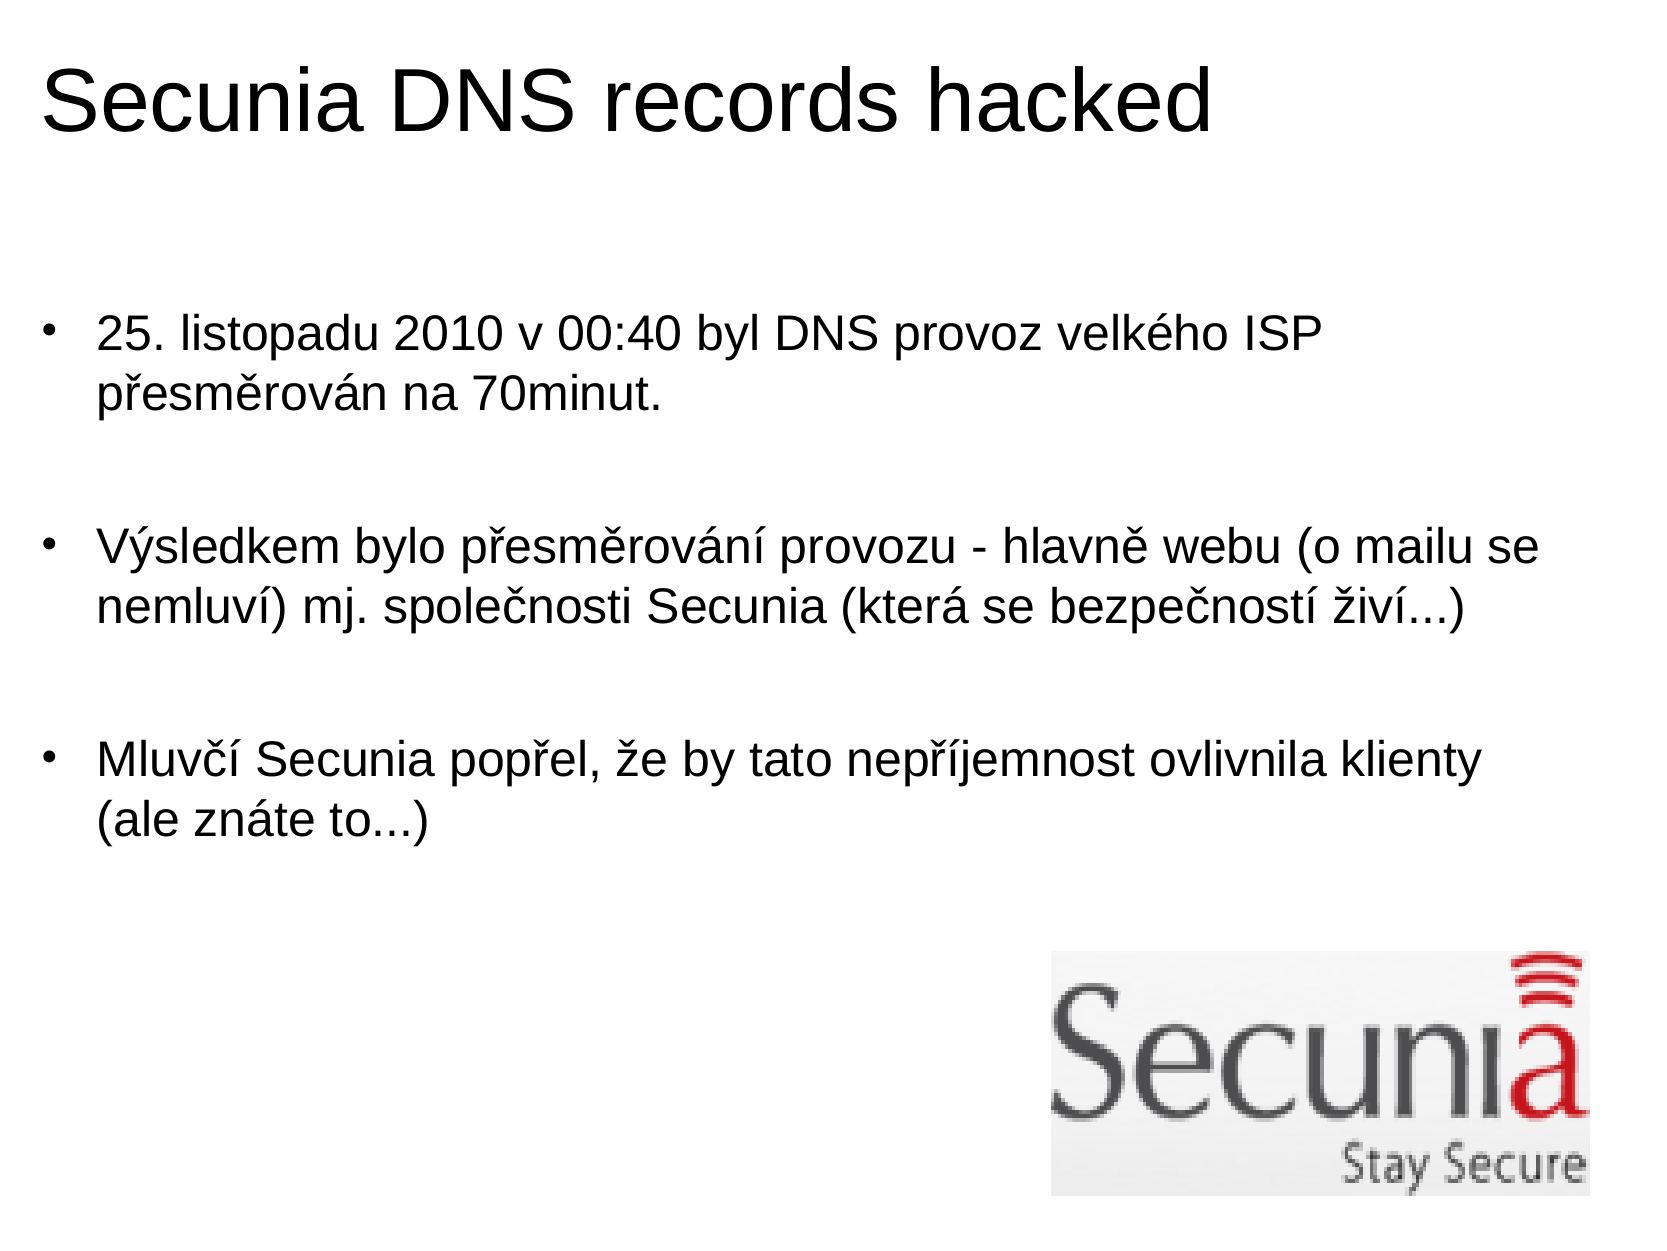

# Secunia DNS records hacked
25. listopadu 2010 v 00:40 byl DNS provoz velkého ISP přesměrován na 70minut.
Výsledkem bylo přesměrování provozu - hlavně webu (o mailu se nemluví) mj. společnosti Secunia (která se bezpečností živí...)
Mluvčí Secunia popřel, že by tato nepříjemnost ovlivnila klienty
(ale znáte to...)